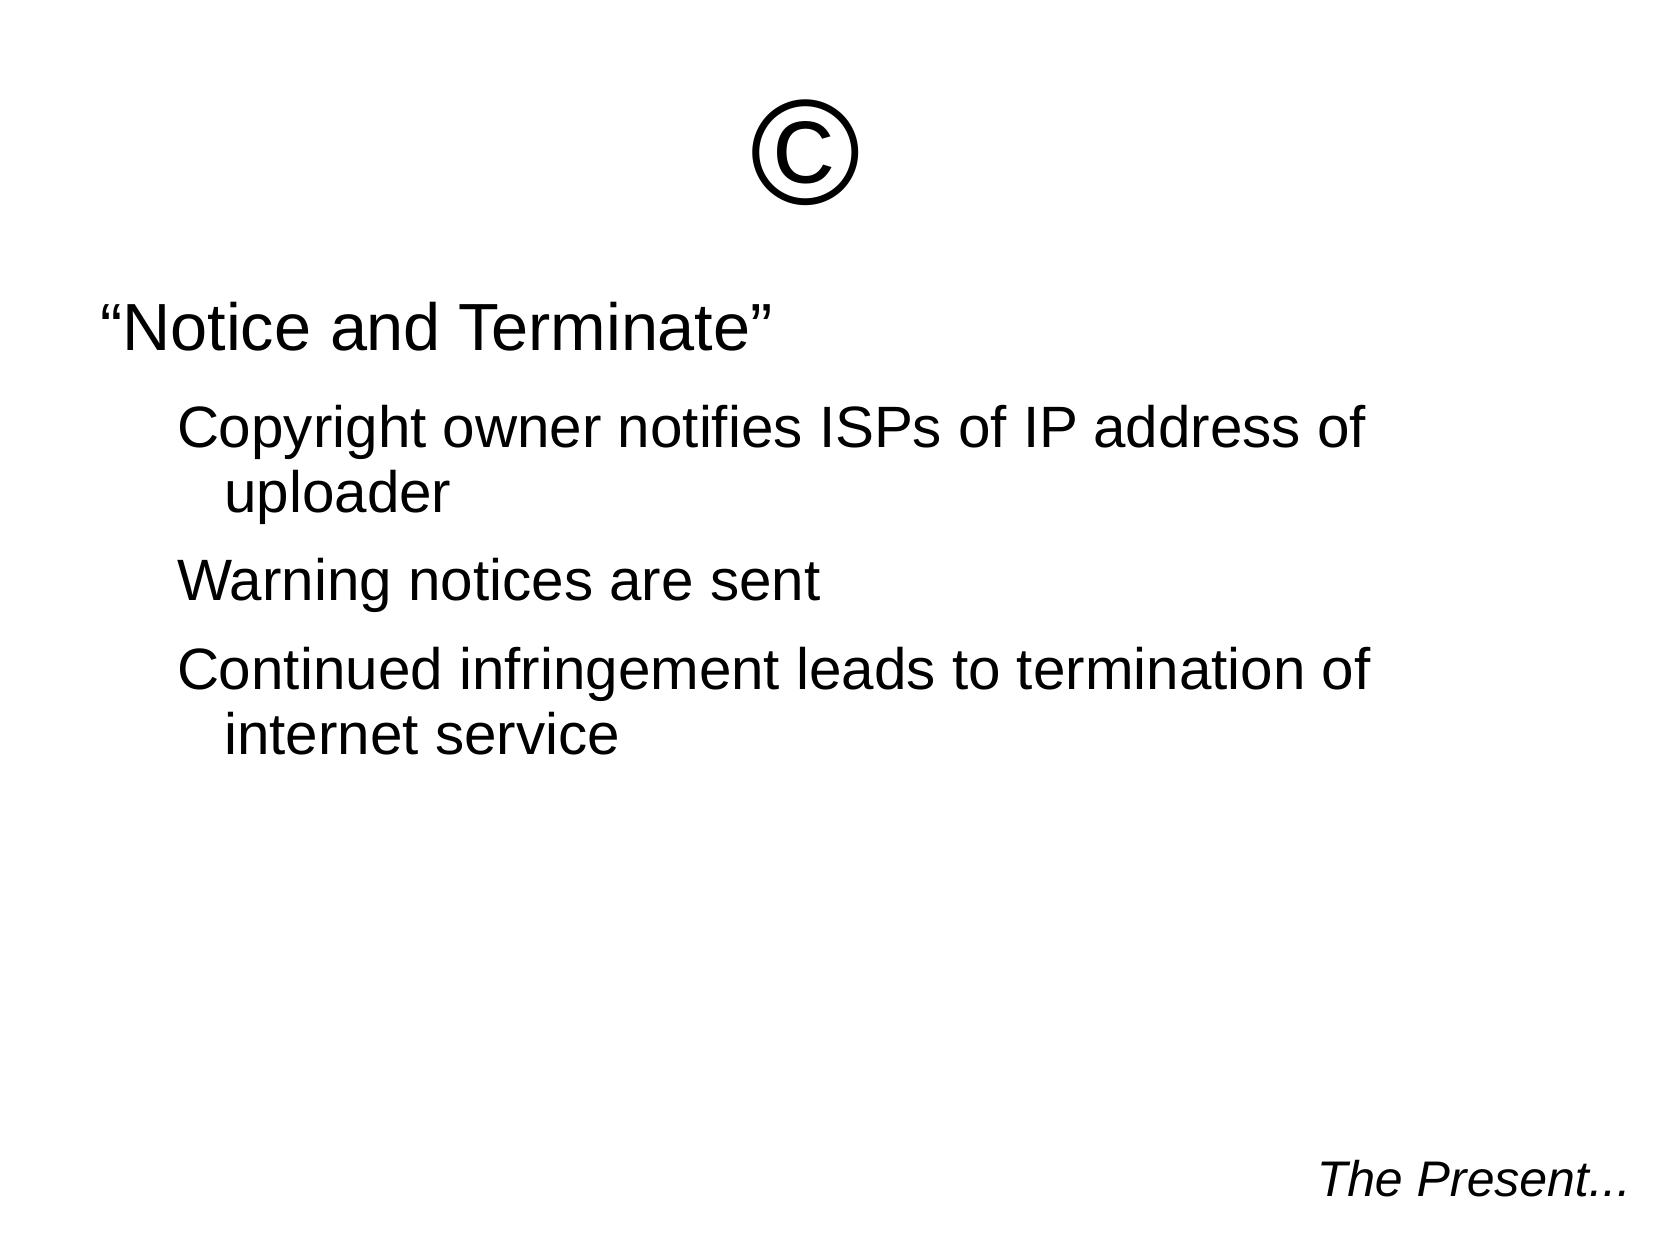

# ©
“Notice and Terminate”
Copyright owner notifies ISPs of IP address of uploader
Warning notices are sent
Continued infringement leads to termination of internet service
The Present...